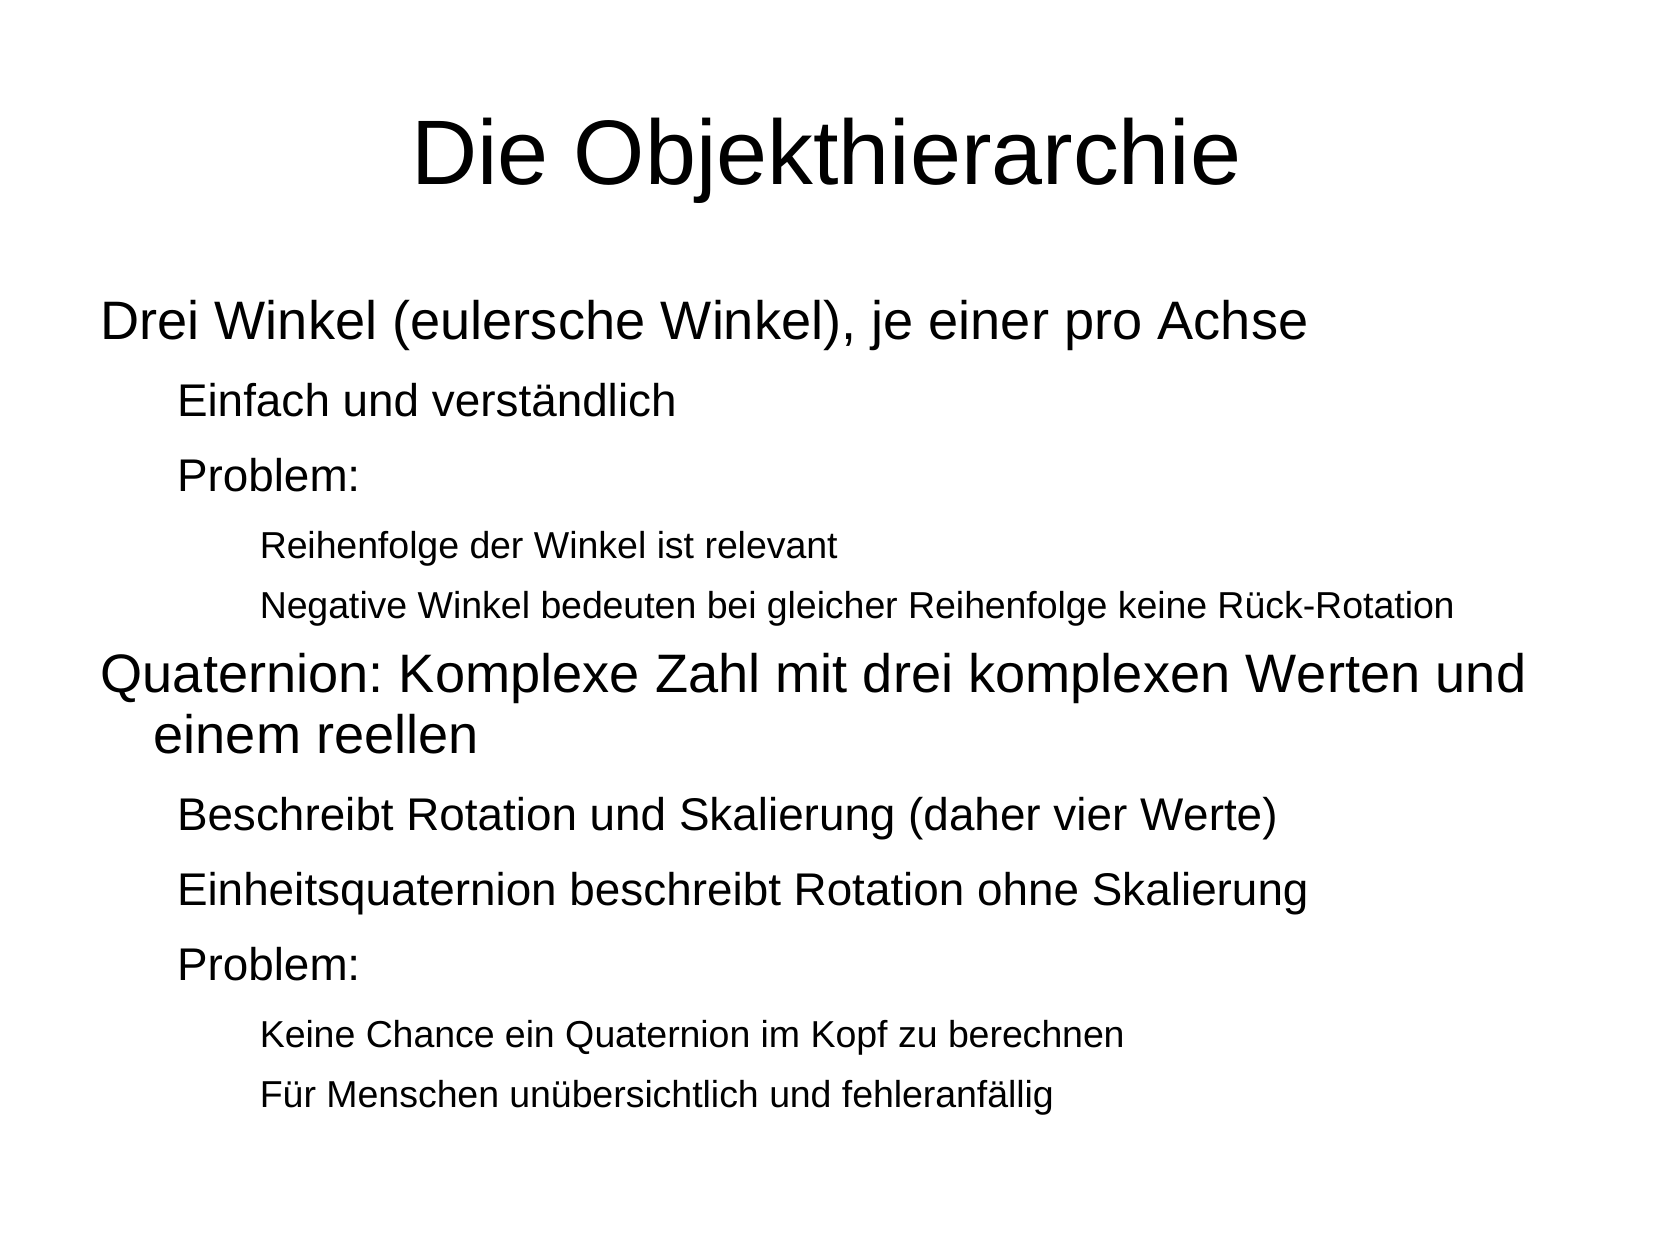

# Die Objekthierarchie
Drei Winkel (eulersche Winkel), je einer pro Achse
Einfach und verständlich
Problem:
Reihenfolge der Winkel ist relevant
Negative Winkel bedeuten bei gleicher Reihenfolge keine Rück-Rotation
Quaternion: Komplexe Zahl mit drei komplexen Werten und einem reellen
Beschreibt Rotation und Skalierung (daher vier Werte)
Einheitsquaternion beschreibt Rotation ohne Skalierung
Problem:
Keine Chance ein Quaternion im Kopf zu berechnen
Für Menschen unübersichtlich und fehleranfällig